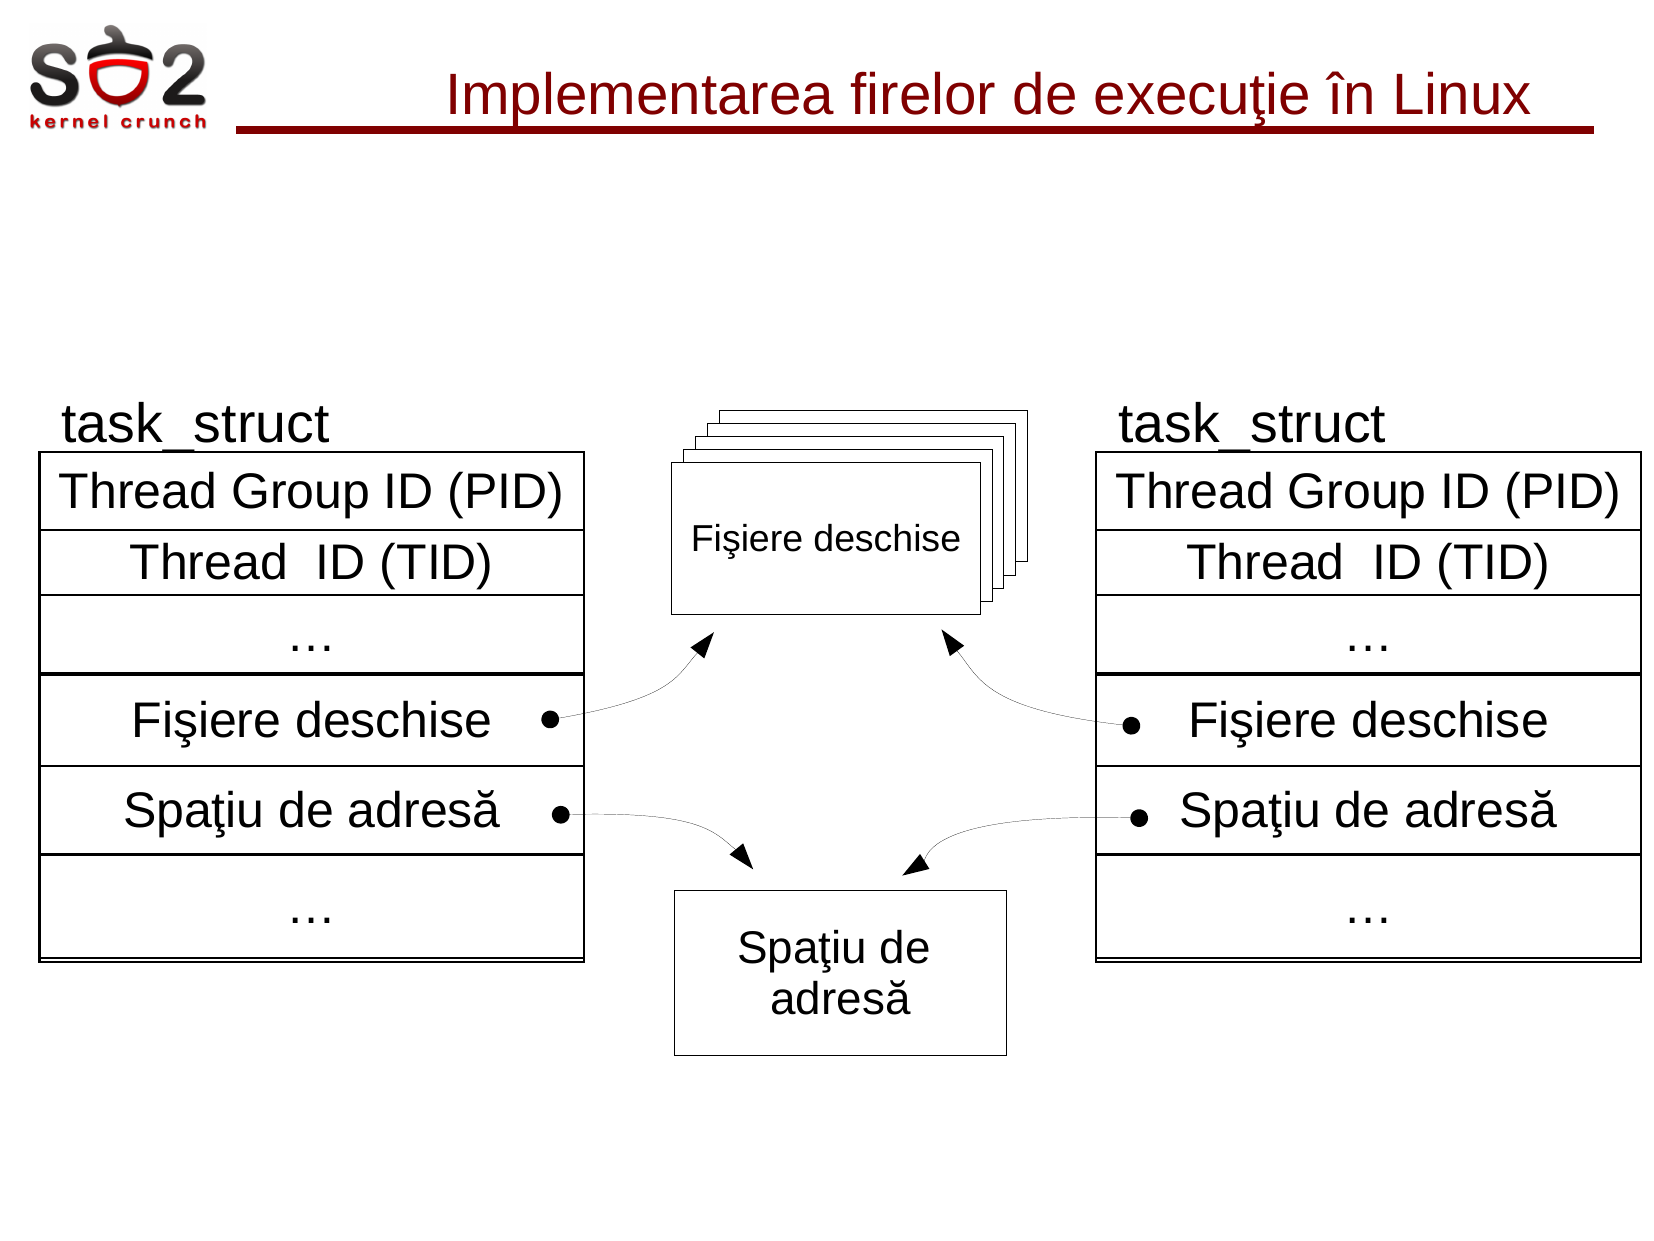

# Implementarea firelor de execuţie în Linux
task_struct
task_struct
Fişiere deschise
Thread Group ID (PID)
Thread Group ID (PID)
Thread ID (TID)
Thread ID (TID)
…
…
Fişiere deschise
Fişiere deschise
Spaţiu de adresă
Spaţiu de adresă
…
…
Spaţiu de
adresă